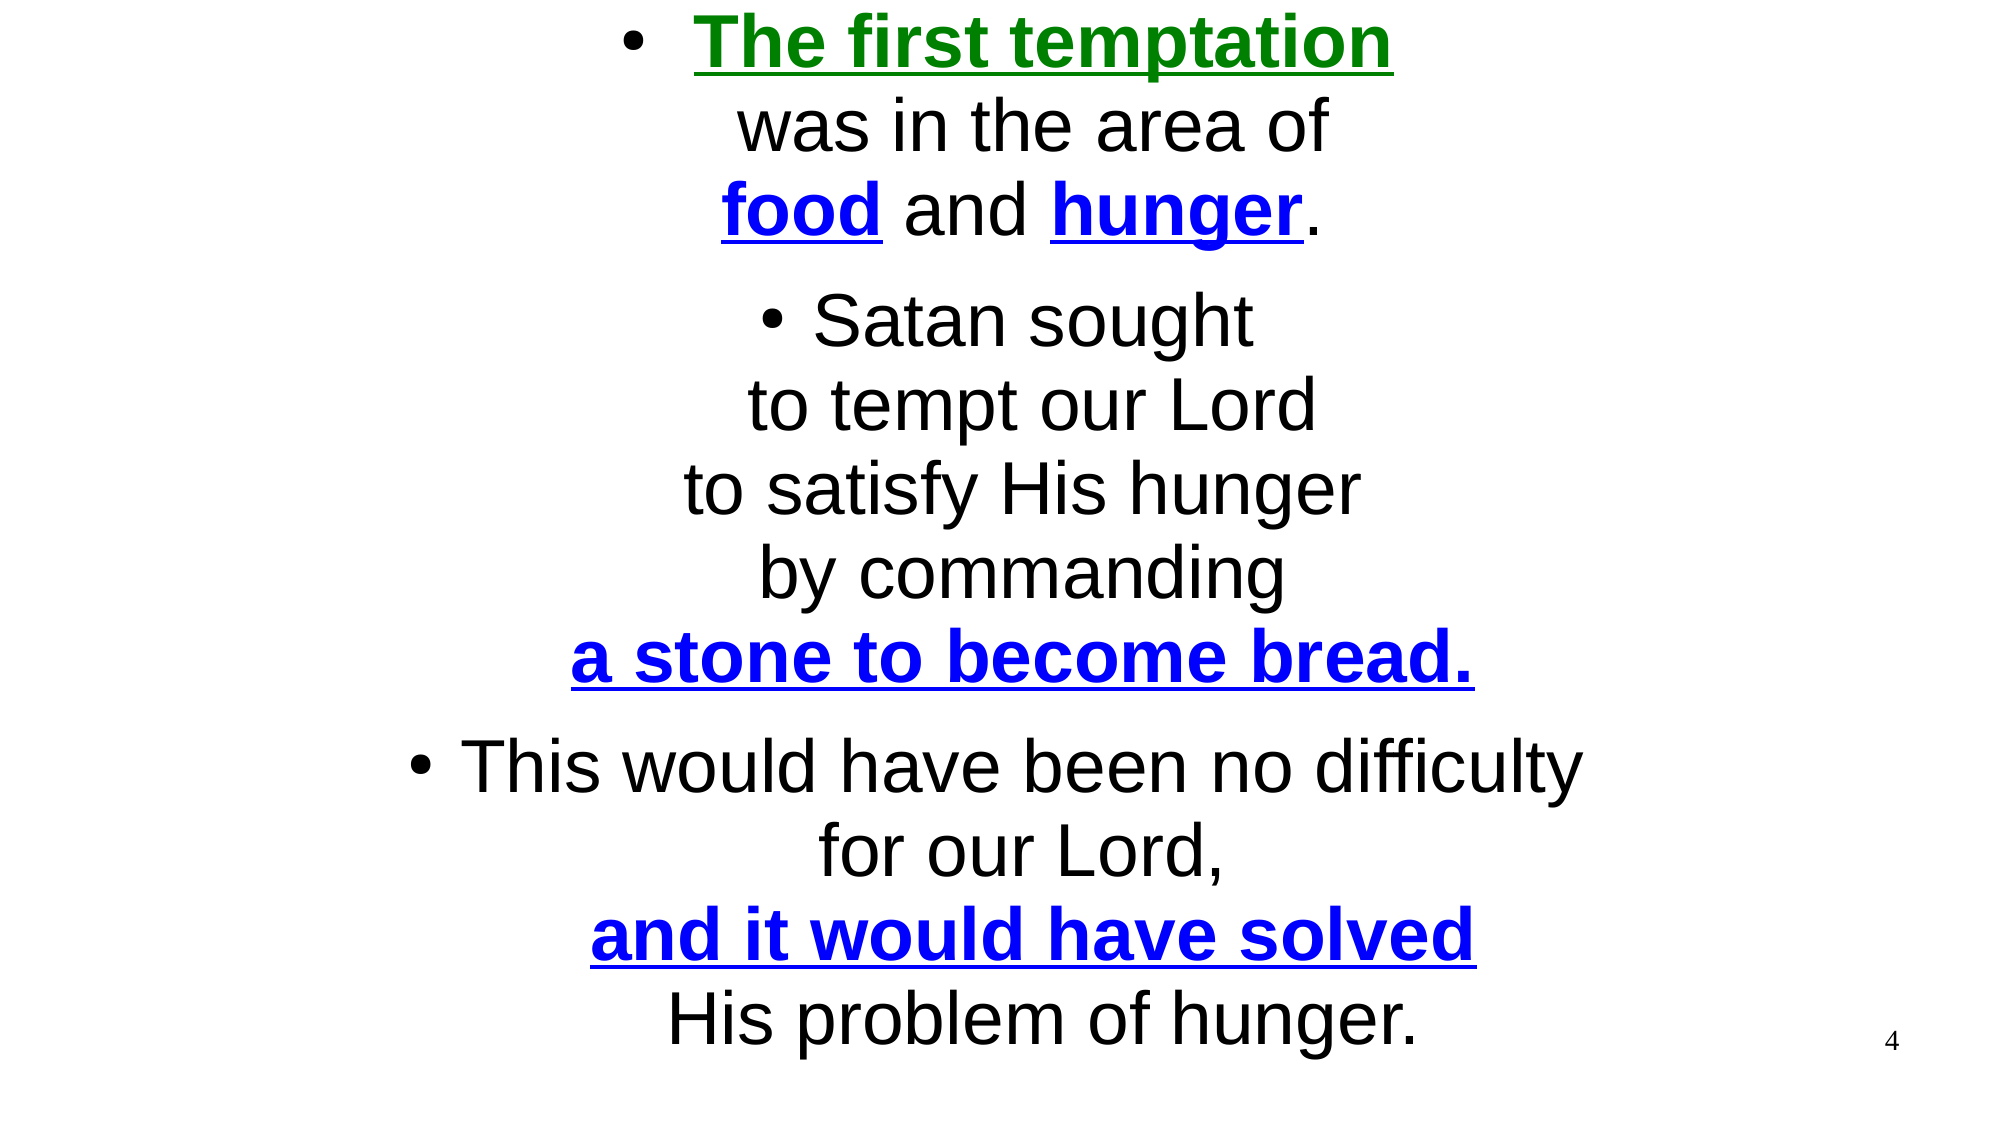

# The first temptation was in the area of food and hunger.
Satan sought
 to tempt our Lord
to satisfy His hunger
by commanding
a stone to become bread.
This would have been no difficulty
for our Lord,
and it would have solved
 His problem of hunger.
4